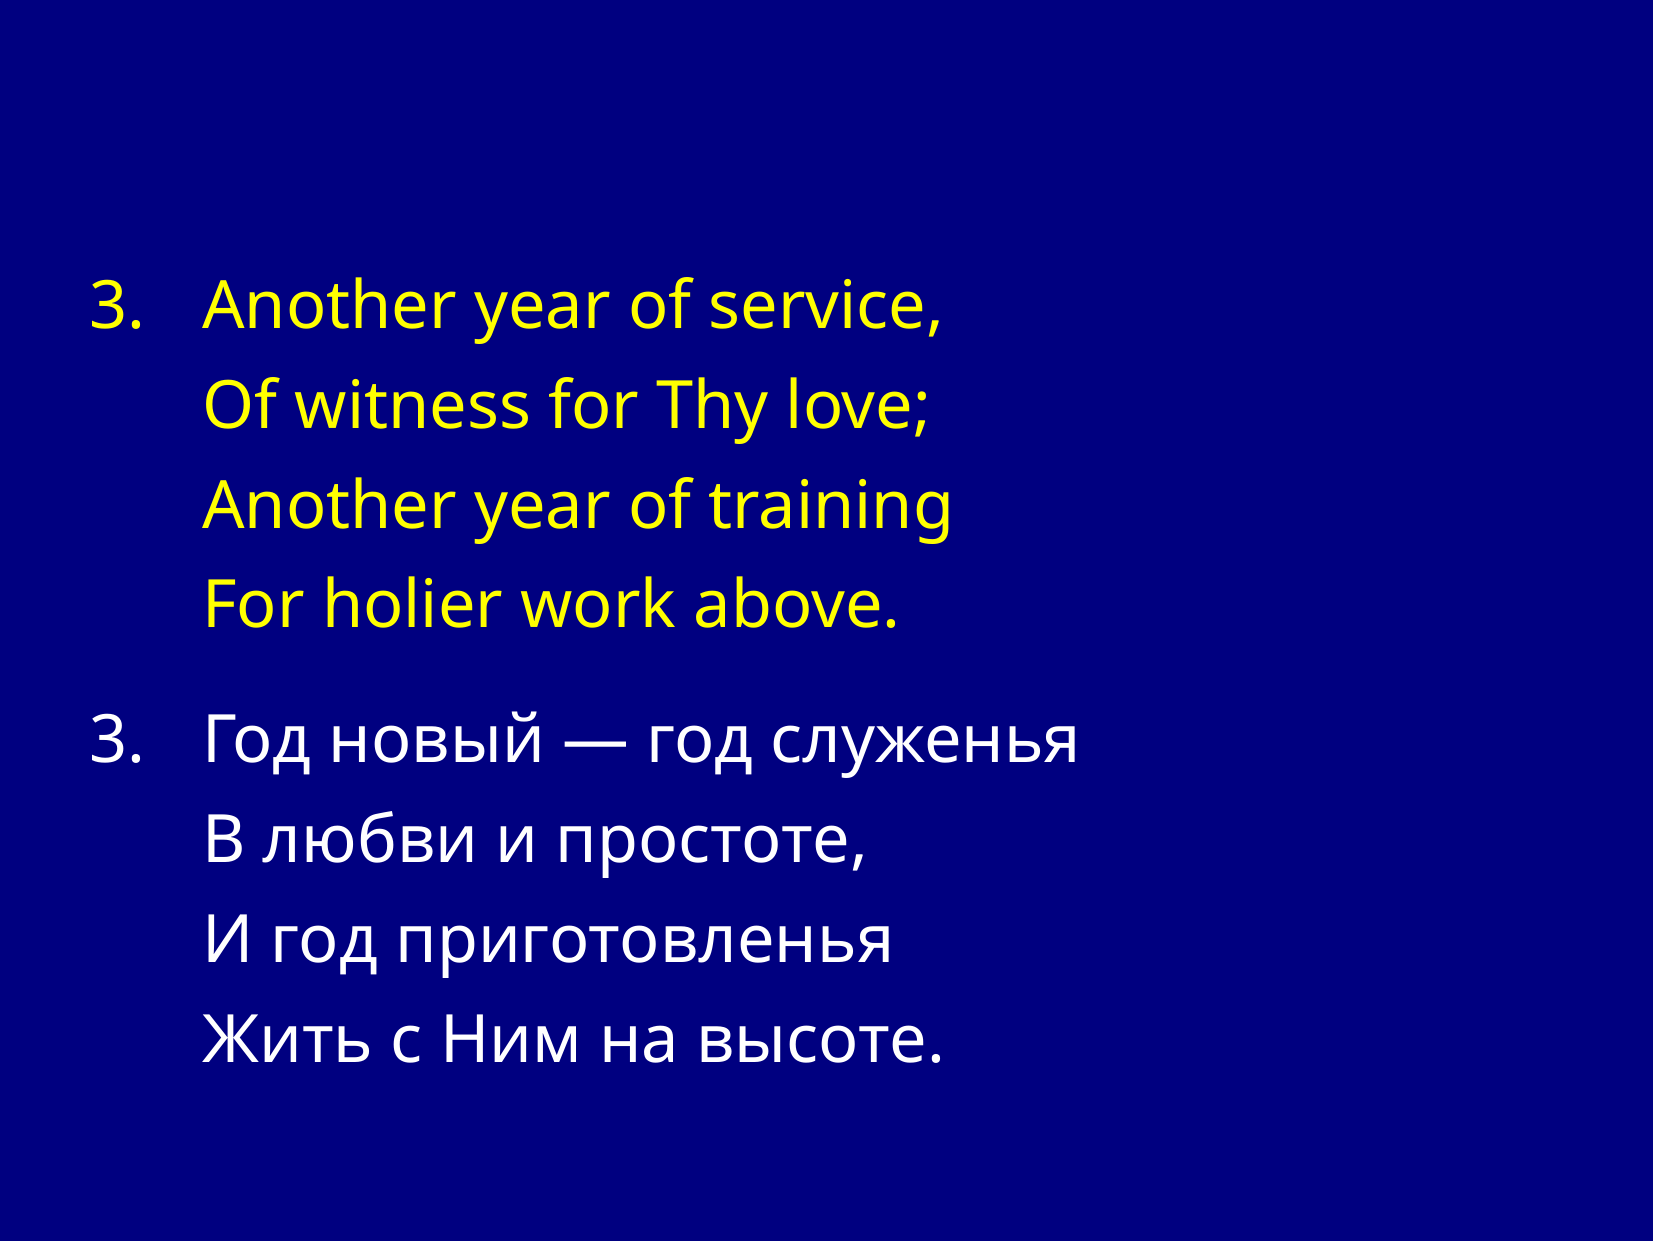

3.	Another year of service,
	Of witness for Thy love;
	Another year of training
	For holier work above.
3.	Год новый — год служенья
	В любви и простоте,
	И год приготовленья
	Жить с Ним на высоте.